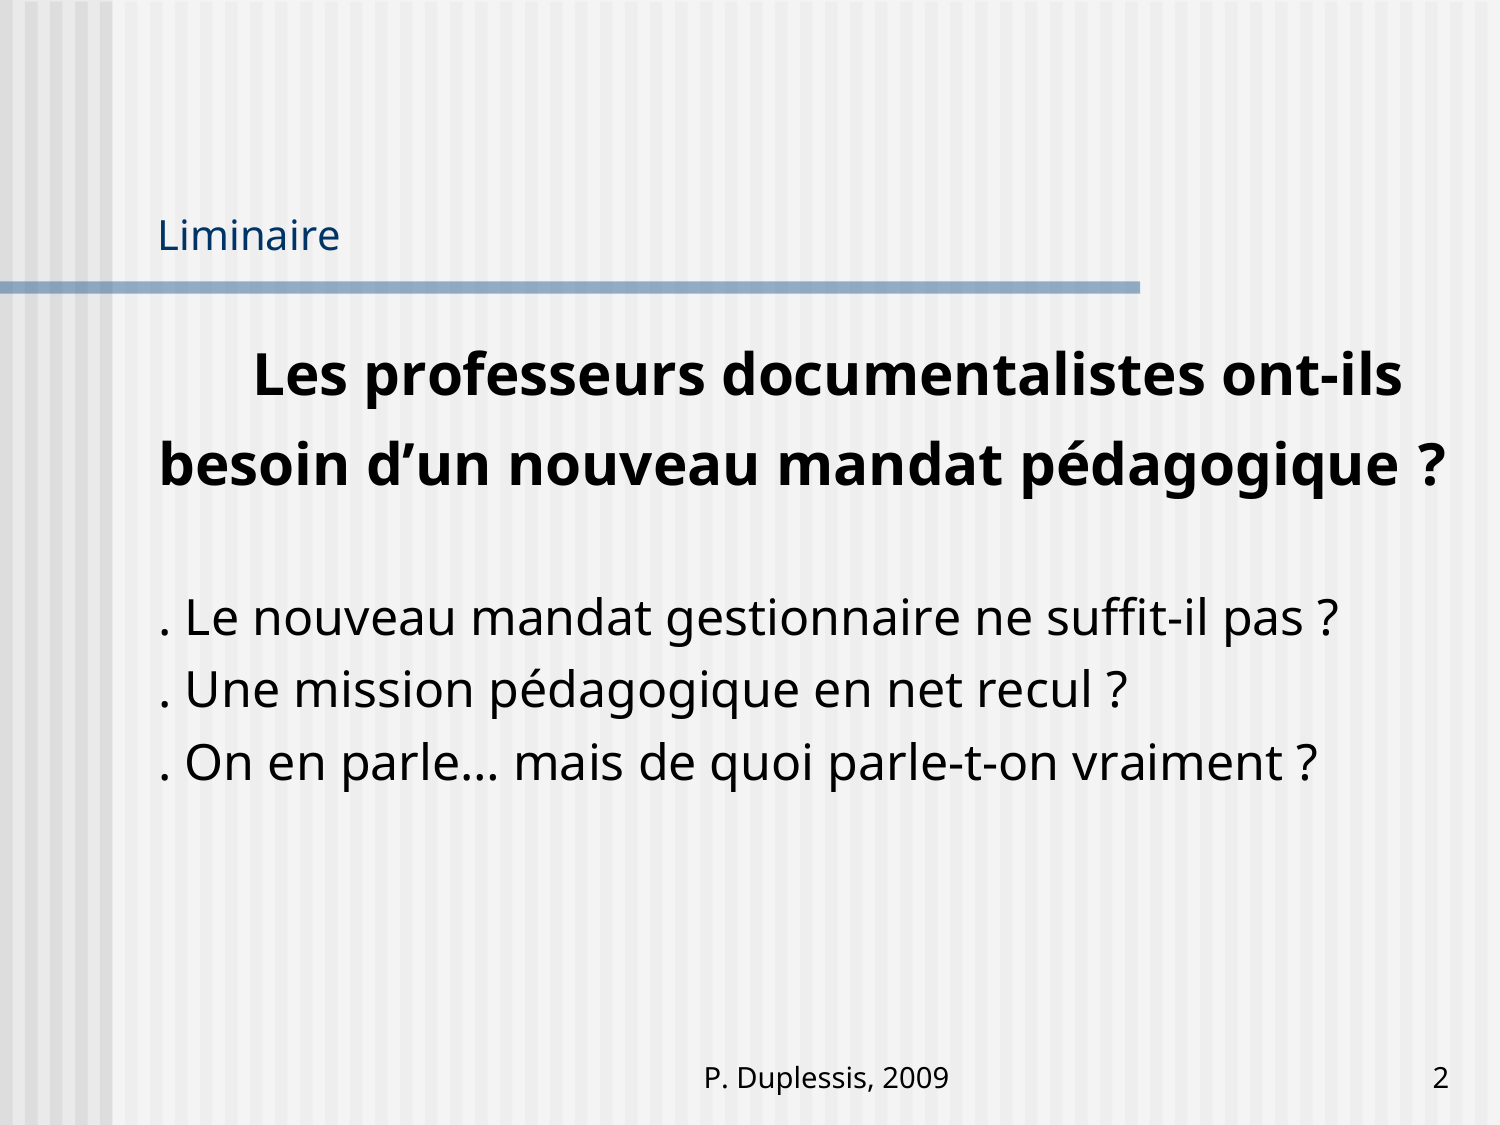

# Liminaire
		Les professeurs documentalistes ont-ils besoin d’un nouveau mandat pédagogique ?
	. Le nouveau mandat gestionnaire ne suffit-il pas ?
	. Une mission pédagogique en net recul ?
	. On en parle… mais de quoi parle-t-on vraiment ?
P. Duplessis, 2009
2